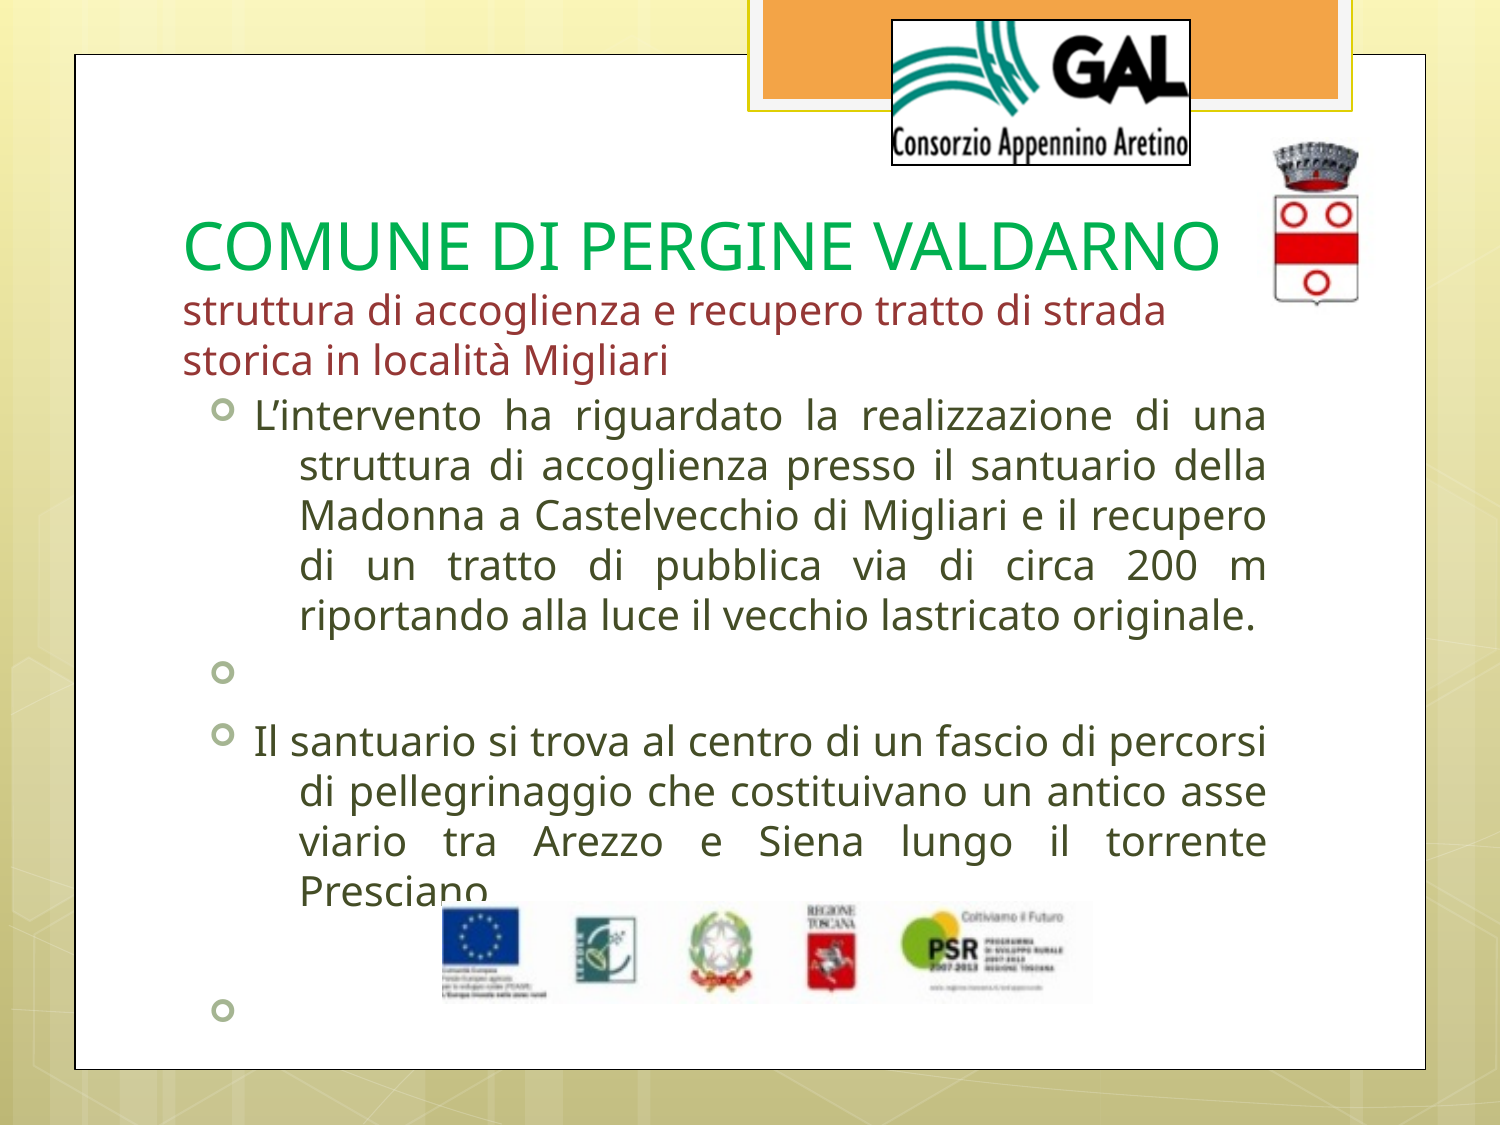

# COMUNE DI PERGINE VALDARNO struttura di accoglienza e recupero tratto di strada storica in località Migliari
L’intervento ha riguardato la realizzazione di una struttura di accoglienza presso il santuario della Madonna a Castelvecchio di Migliari e il recupero di un tratto di pubblica via di circa 200 m riportando alla luce il vecchio lastricato originale.
Il santuario si trova al centro di un fascio di percorsi di pellegrinaggio che costituivano un antico asse viario tra Arezzo e Siena lungo il torrente Presciano.